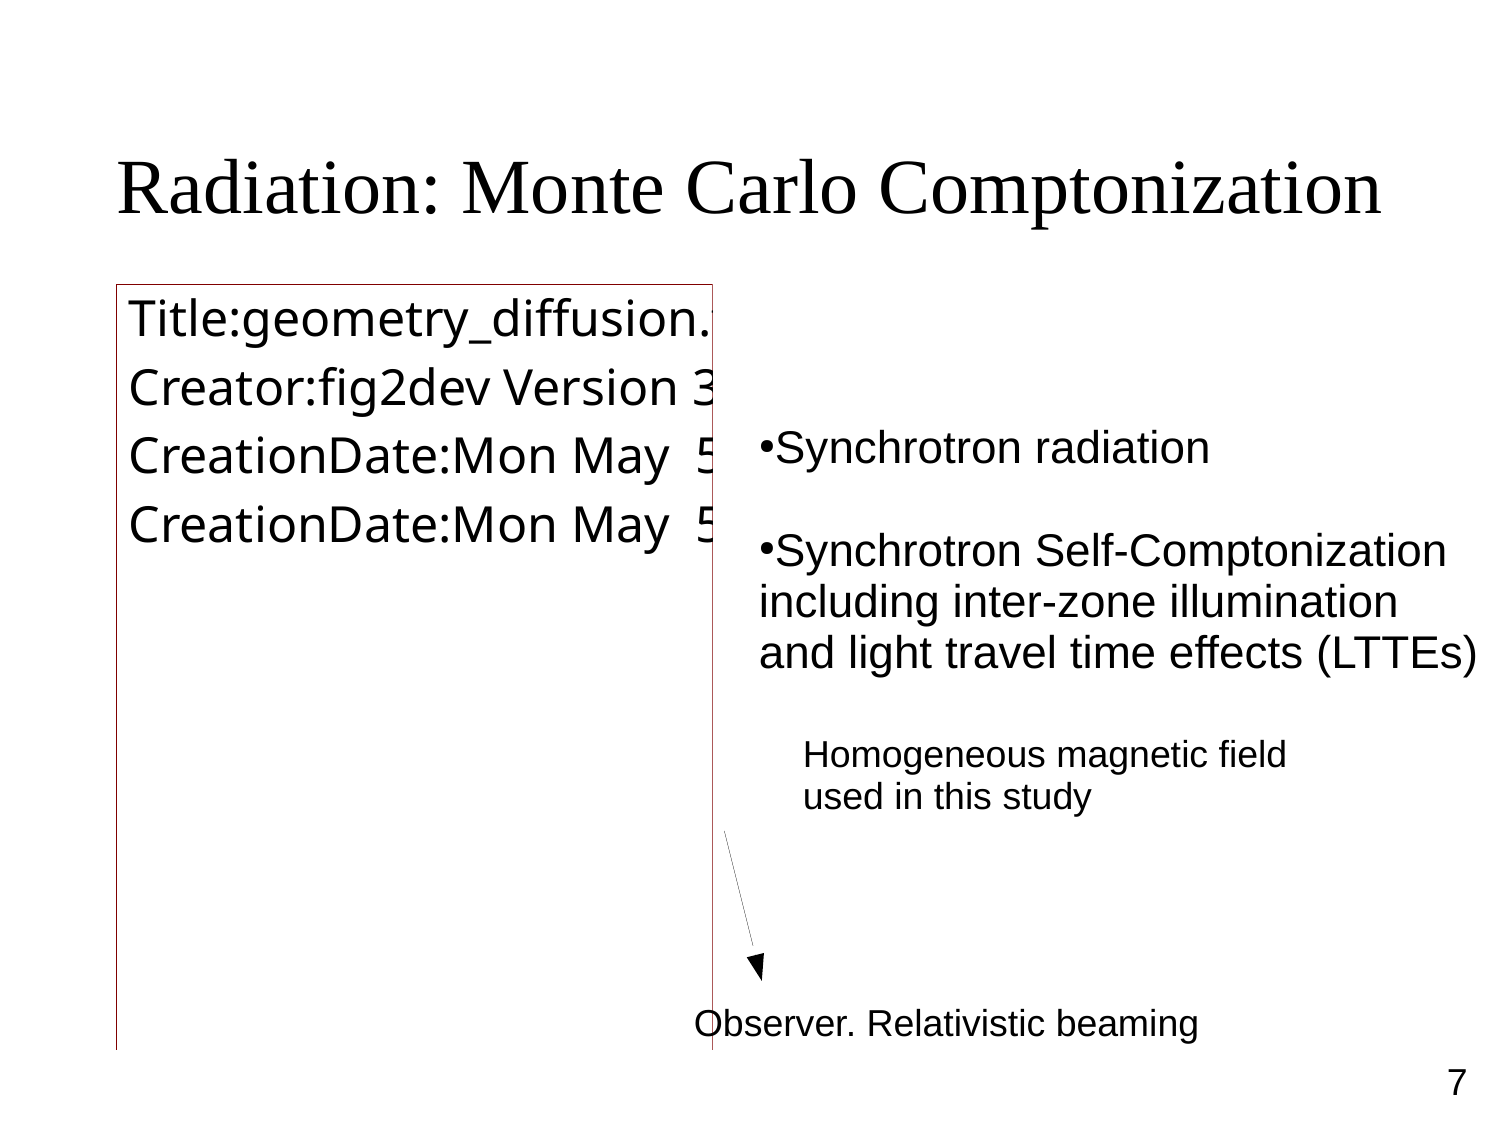

# Radiation: Monte Carlo Comptonization
Synchrotron radiation
Synchrotron Self-Comptonization including inter-zone illumination and light travel time effects (LTTEs)
Homogeneous magnetic field
used in this study
Observer. Relativistic beaming